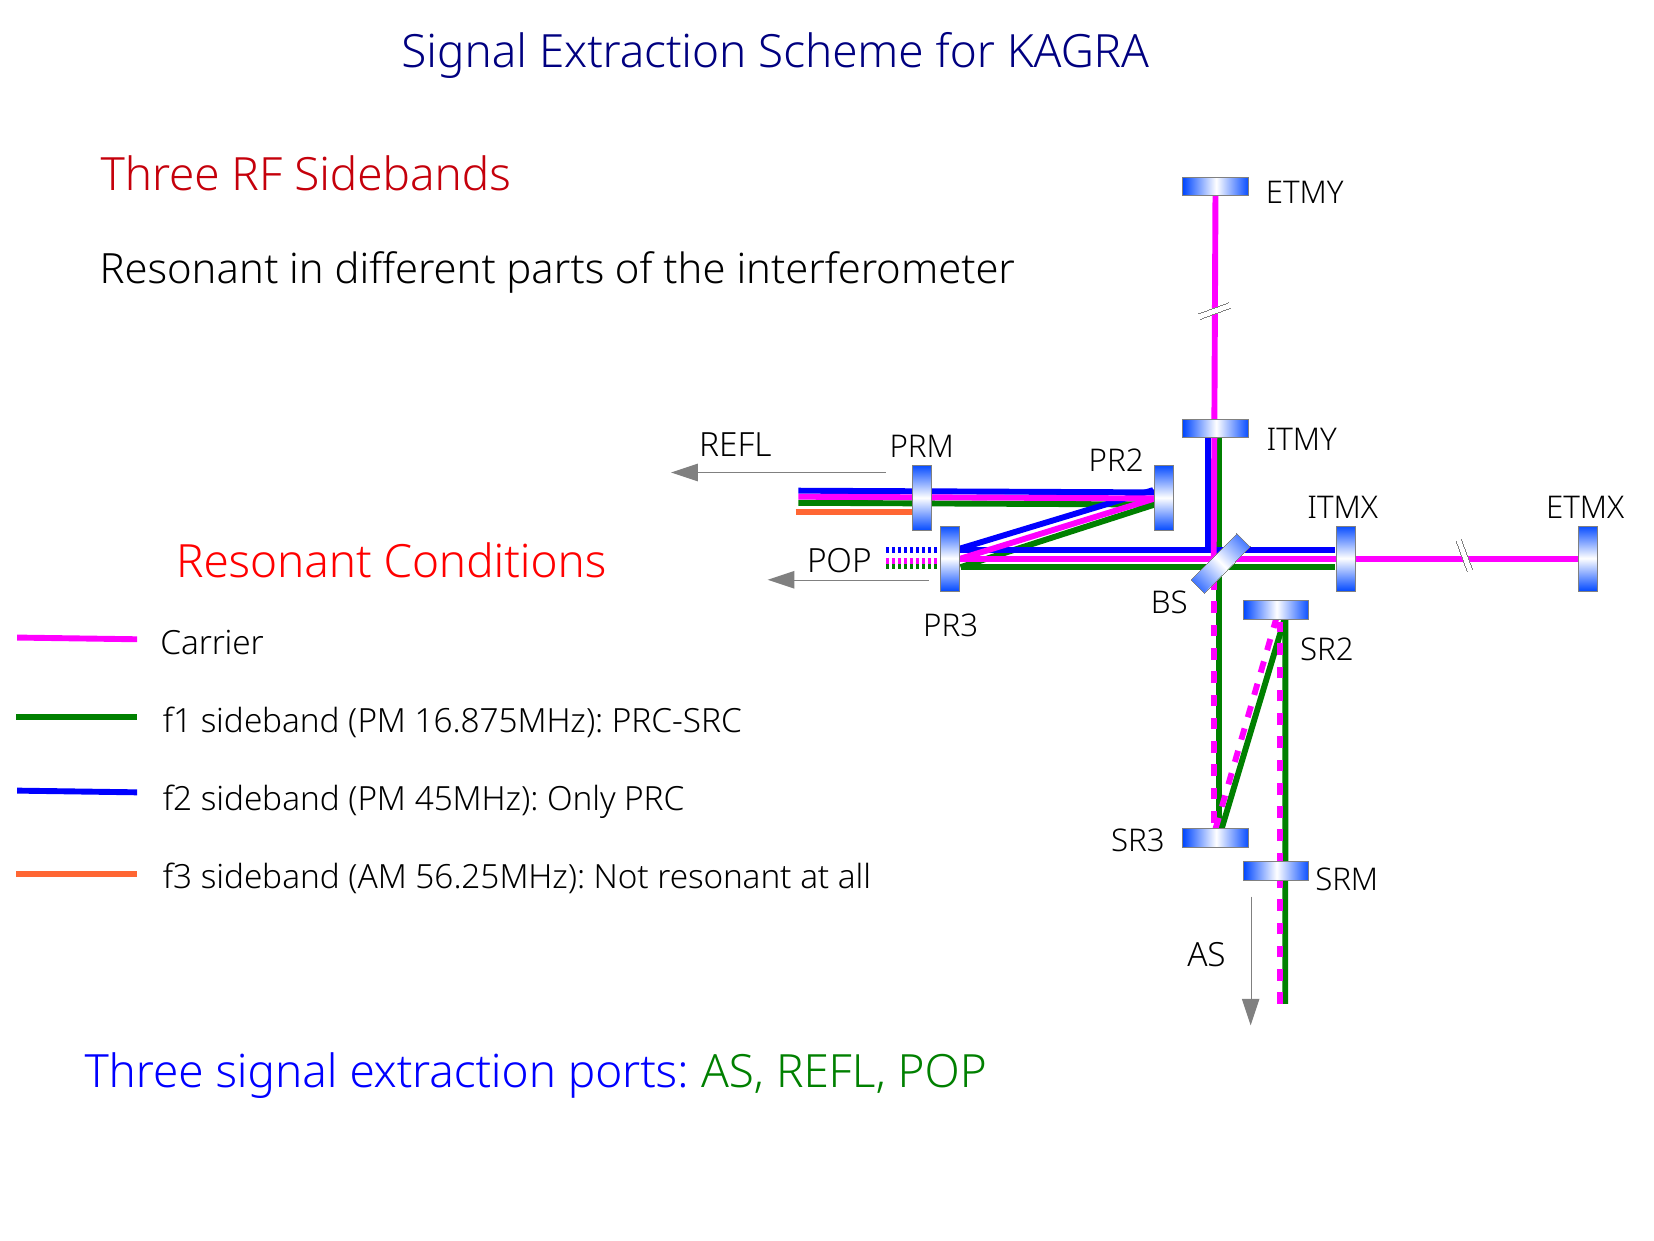

Signal Extraction Scheme for KAGRA
Three RF Sidebands
ETMY
Resonant in different parts of the interferometer
ITMY
REFL
PRM
PR2
ITMX
ETMX
Resonant Conditions
POP
BS
PR3
Carrier
SR2
f1 sideband (PM 16.875MHz): PRC-SRC
f2 sideband (PM 45MHz): Only PRC
SR3
f3 sideband (AM 56.25MHz): Not resonant at all
SRM
AS
Three signal extraction ports: AS, REFL, POP